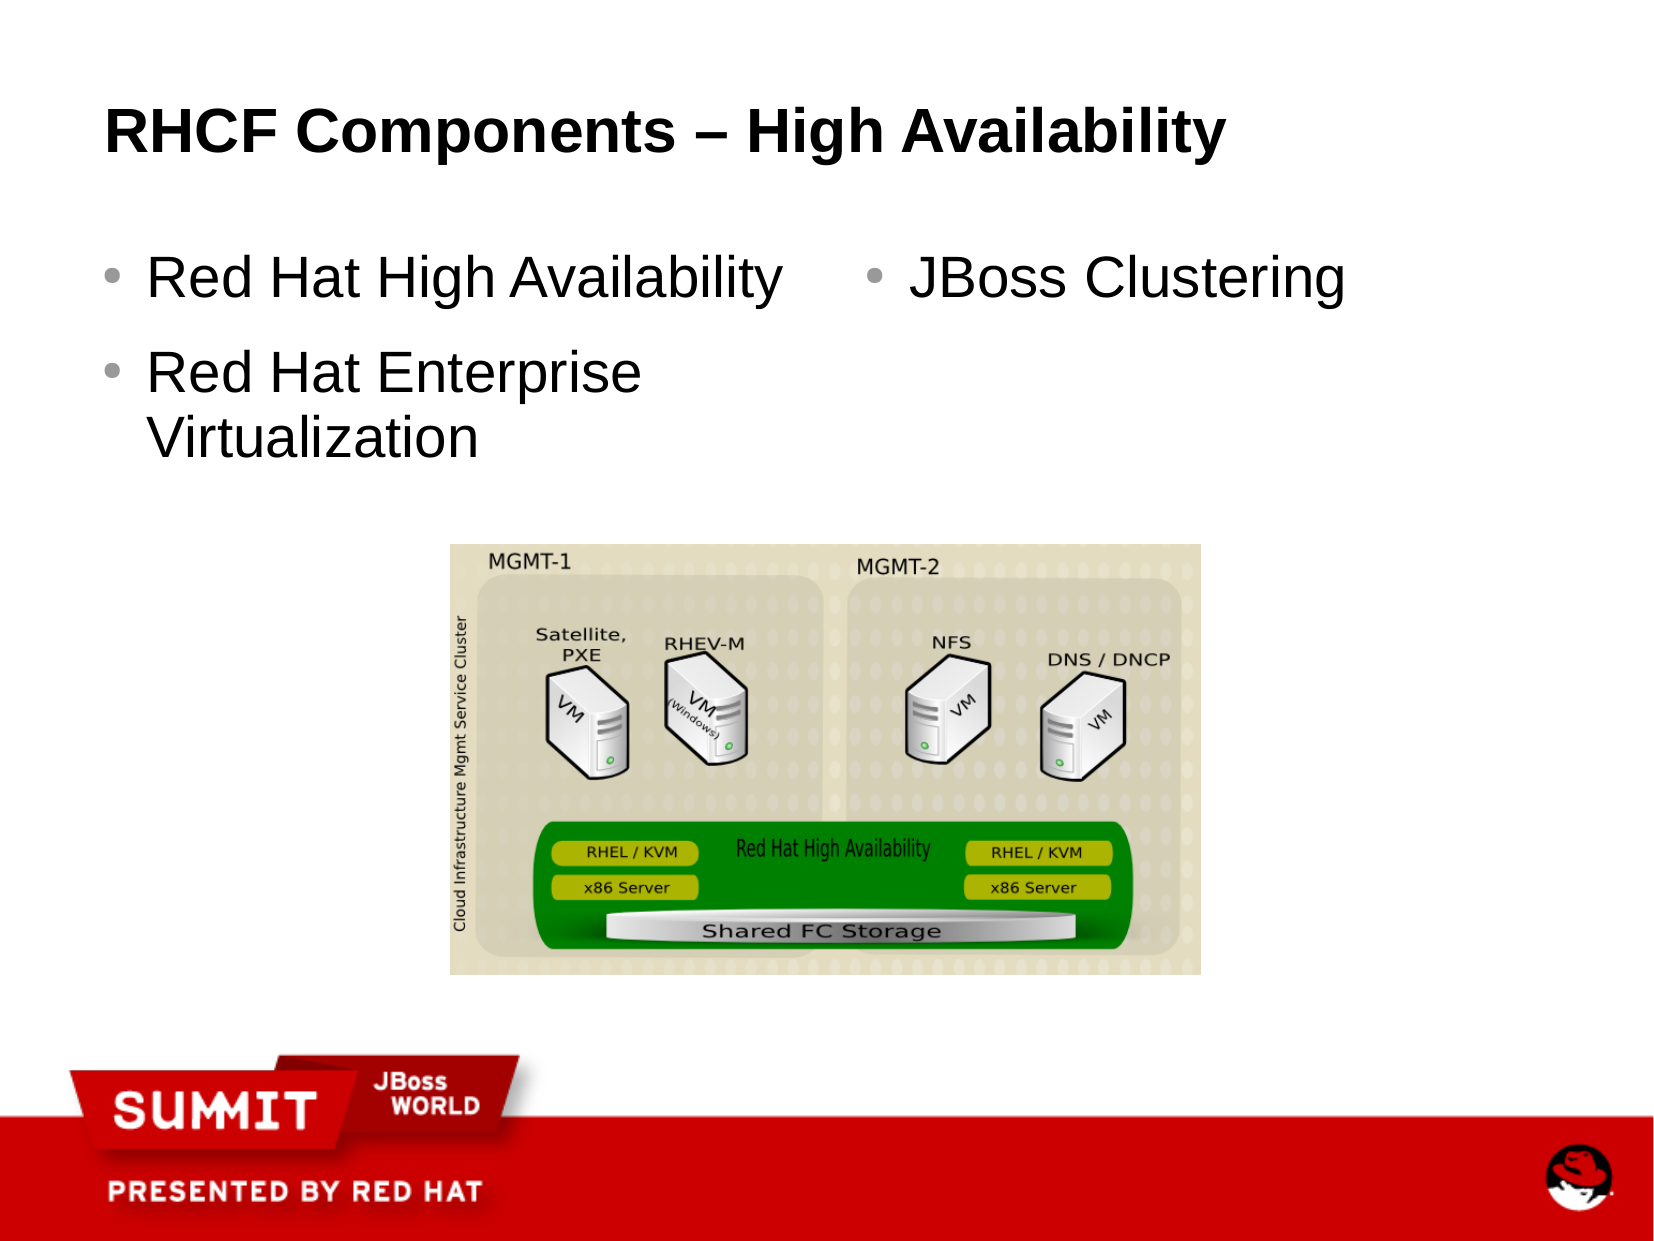

# RHCF Components – High Availability
Red Hat High Availability
Red Hat Enterprise Virtualization
JBoss Clustering